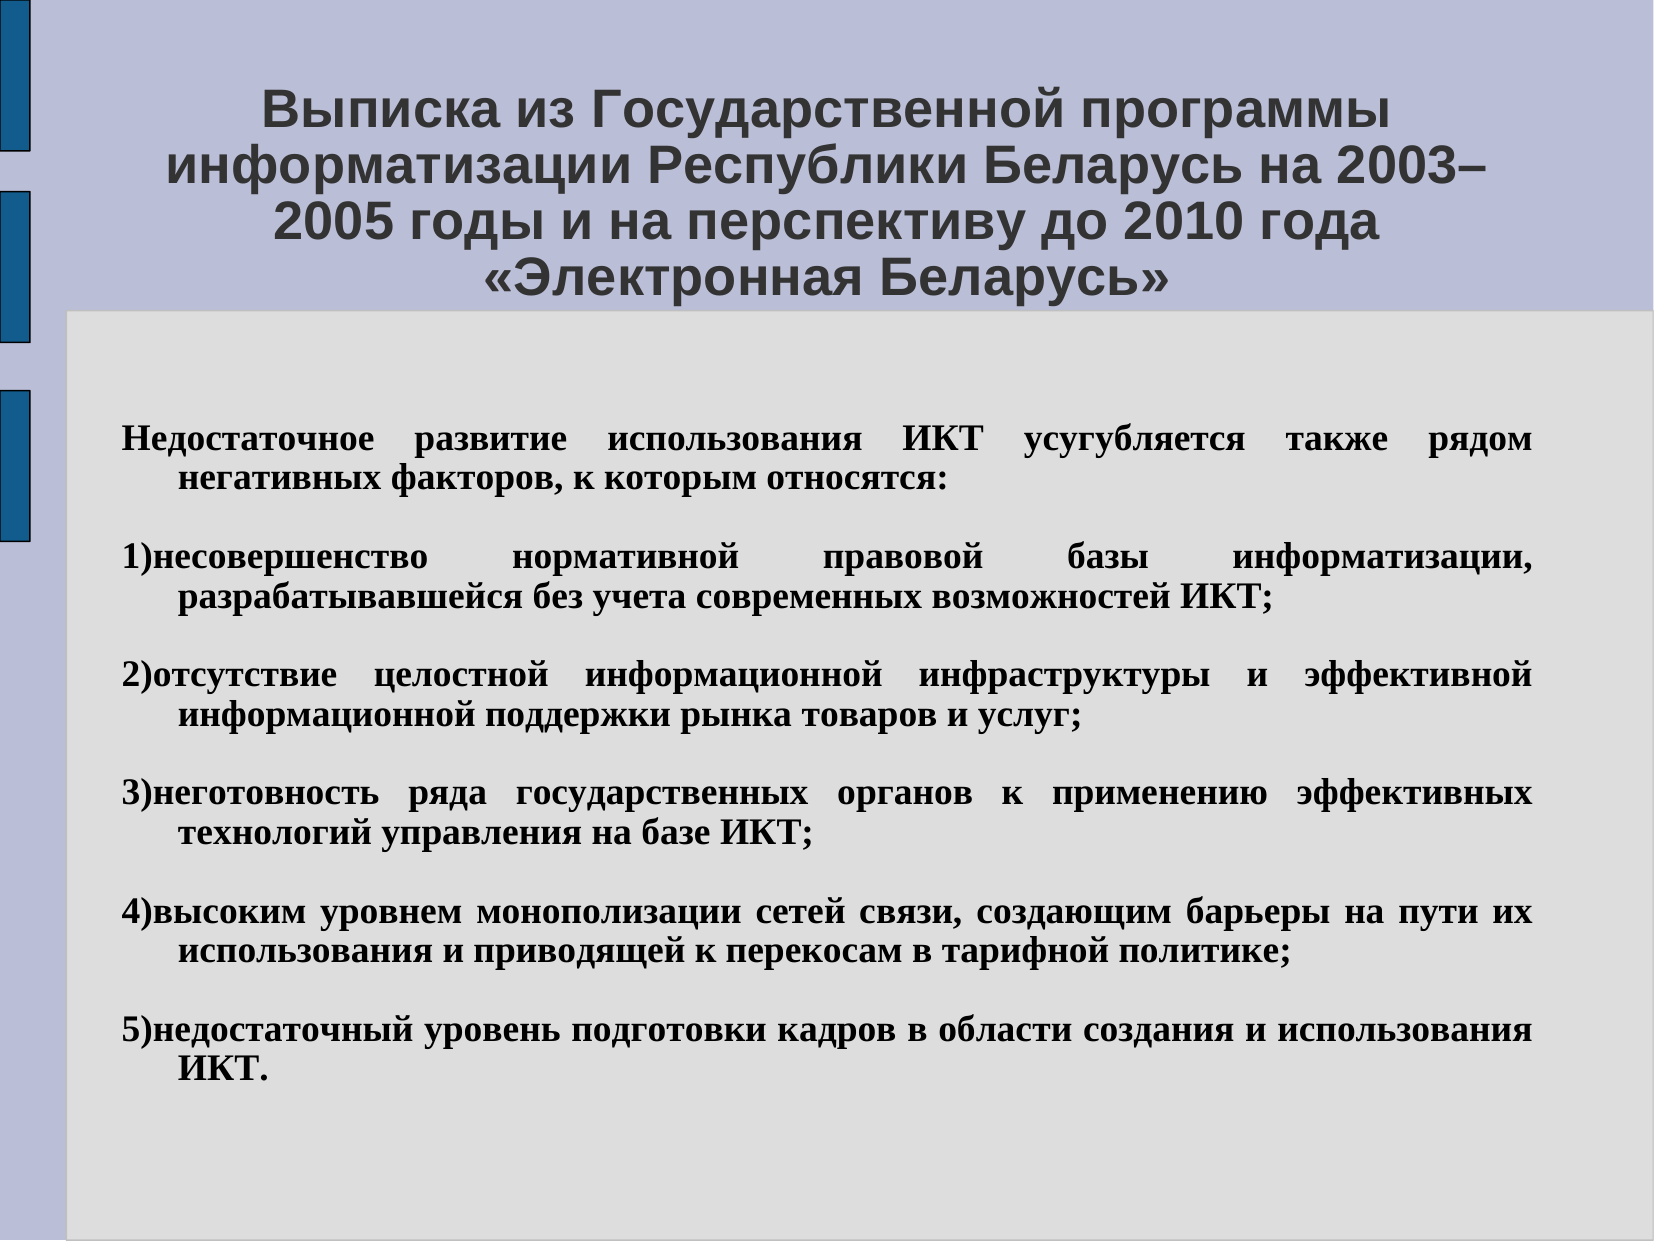

# Выписка из Государственной программы информатизации Республики Беларусь на 2003–2005 годы и на перспективу до 2010 года «Электронная Беларусь»
Недостаточное развитие использования ИКТ усугубляется также рядом негативных факторов, к которым относятся:
1)несовершенство нормативной правовой базы информатизации, разрабатывавшейся без учета современных возможностей ИКТ;
2)отсутствие целостной информационной инфраструктуры и эффективной информационной поддержки рынка товаров и услуг;
3)неготовность ряда государственных органов к применению эффективных технологий управления на базе ИКТ;
4)высоким уровнем монополизации сетей связи, создающим барьеры на пути их использования и приводящей к перекосам в тарифной политике;
5)недостаточный уровень подготовки кадров в области создания и использования ИКТ.